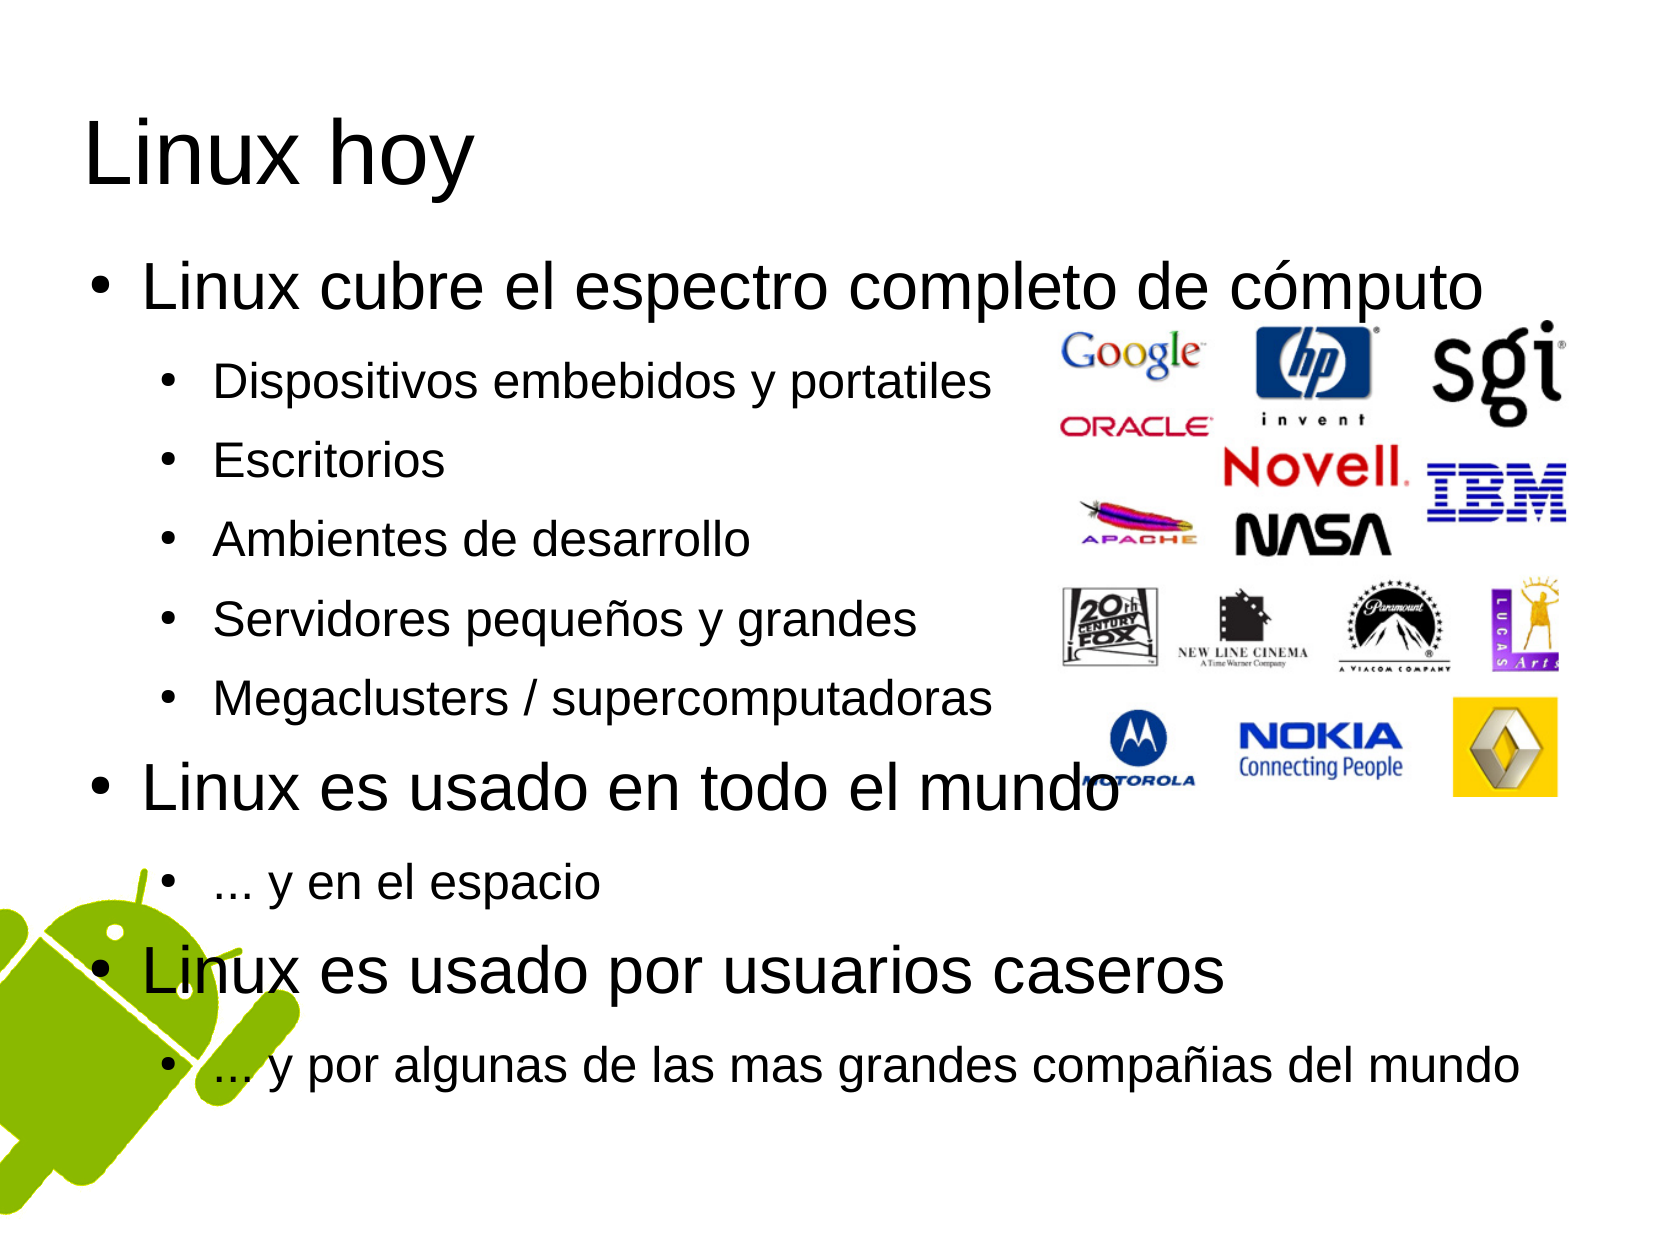

# Linux hoy
Linux cubre el espectro completo de cómputo
Dispositivos embebidos y portatiles
Escritorios
Ambientes de desarrollo
Servidores pequeños y grandes
Megaclusters / supercomputadoras
Linux es usado en todo el mundo
... y en el espacio
Linux es usado por usuarios caseros
... y por algunas de las mas grandes compañias del mundo